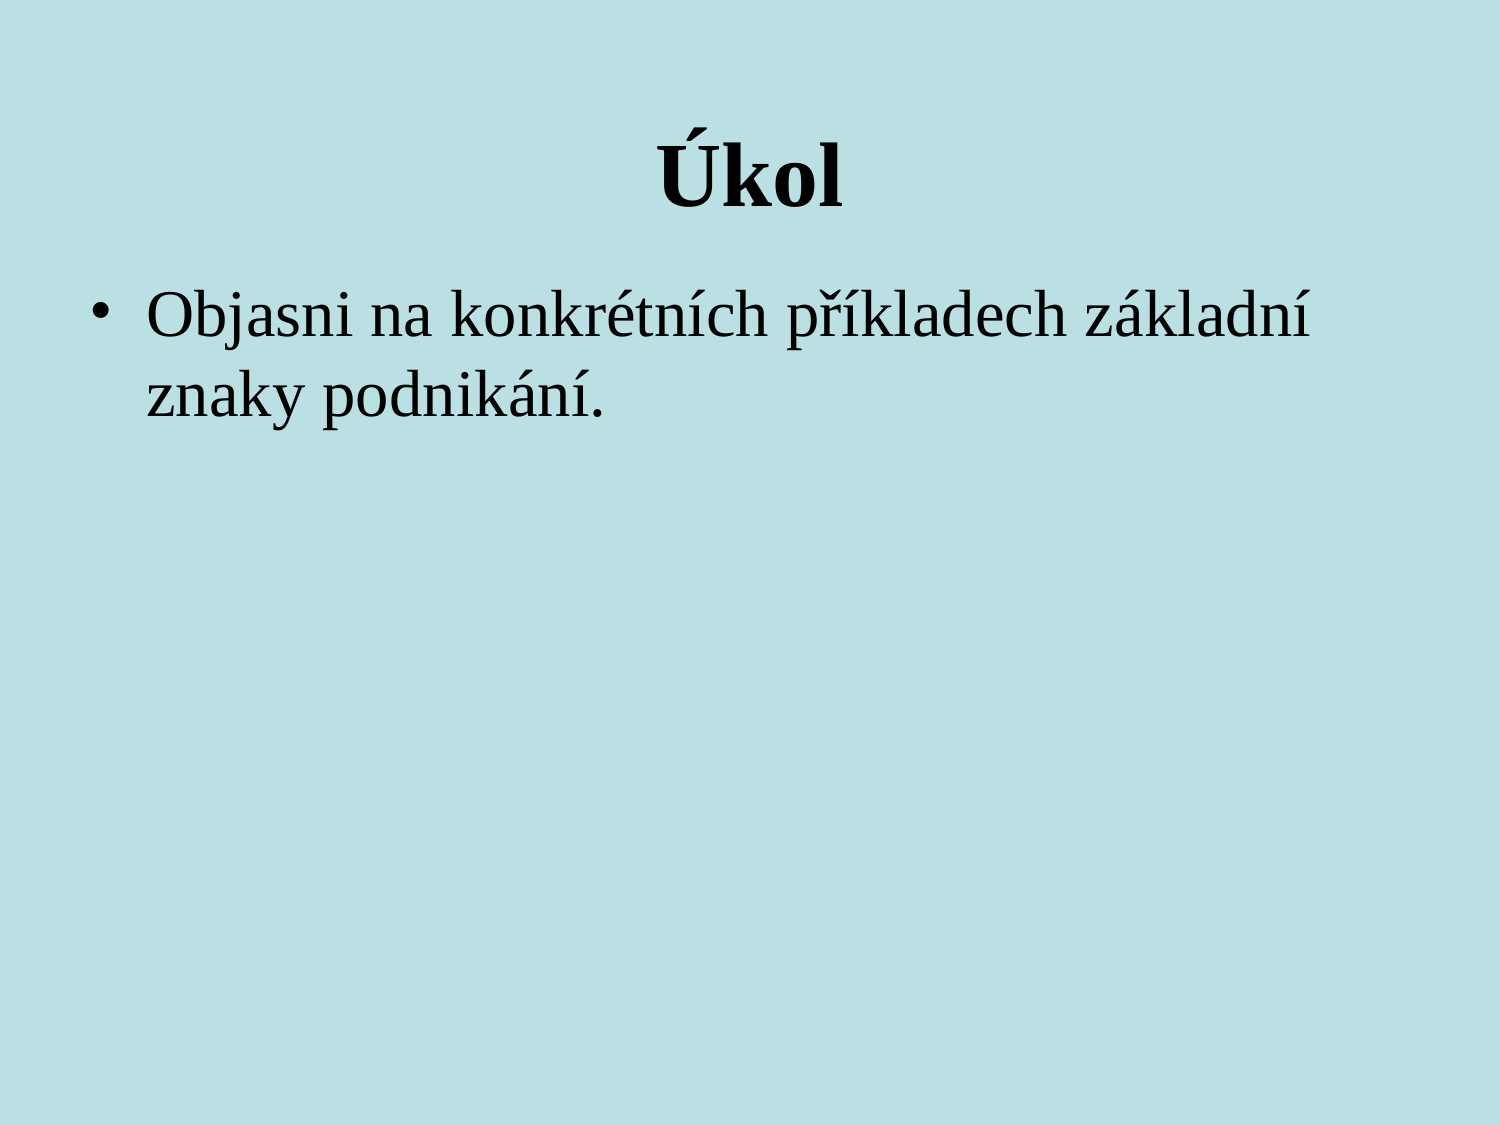

# Úkol
Objasni na konkrétních příkladech základní znaky podnikání.